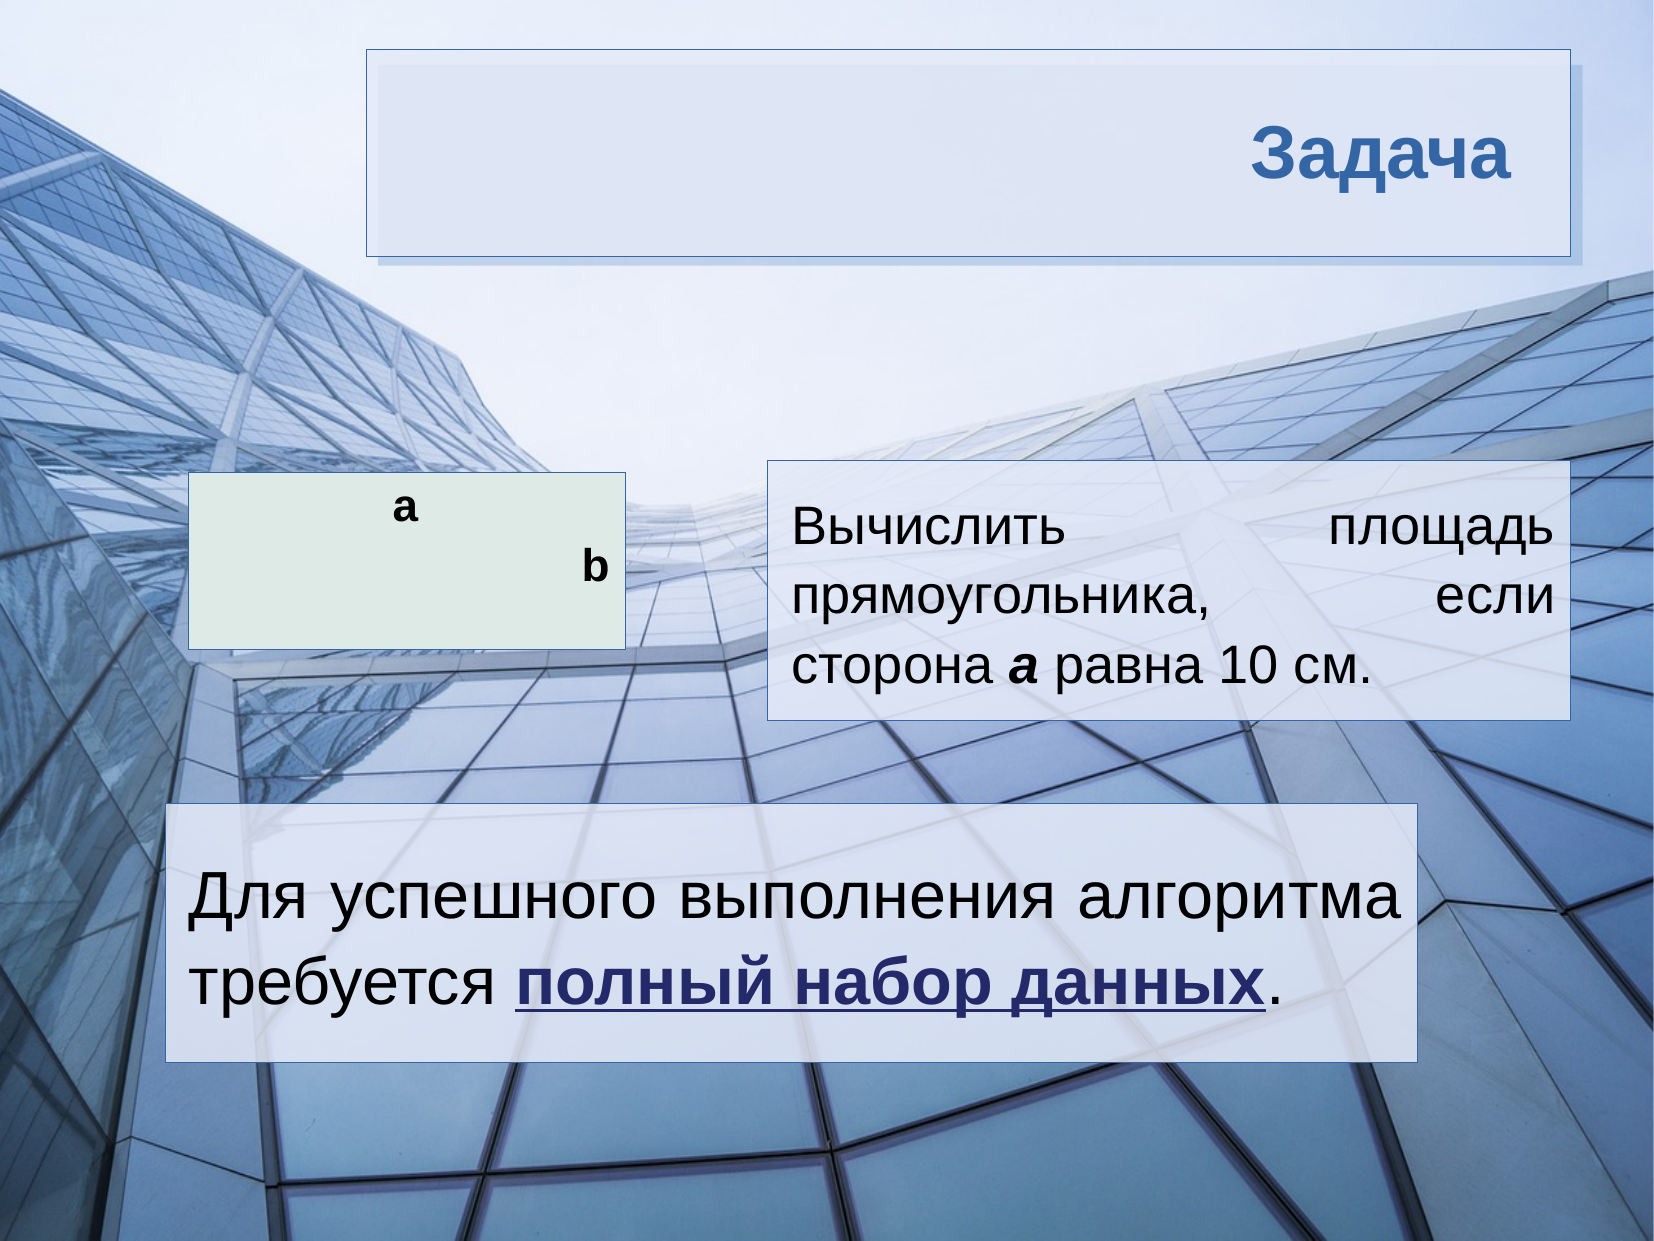

# Задача
Вычислить площадь прямоугольника, если сторона а равна 10 см.
a
b
Для успешного выполнения алгоритма требуется полный набор данных.